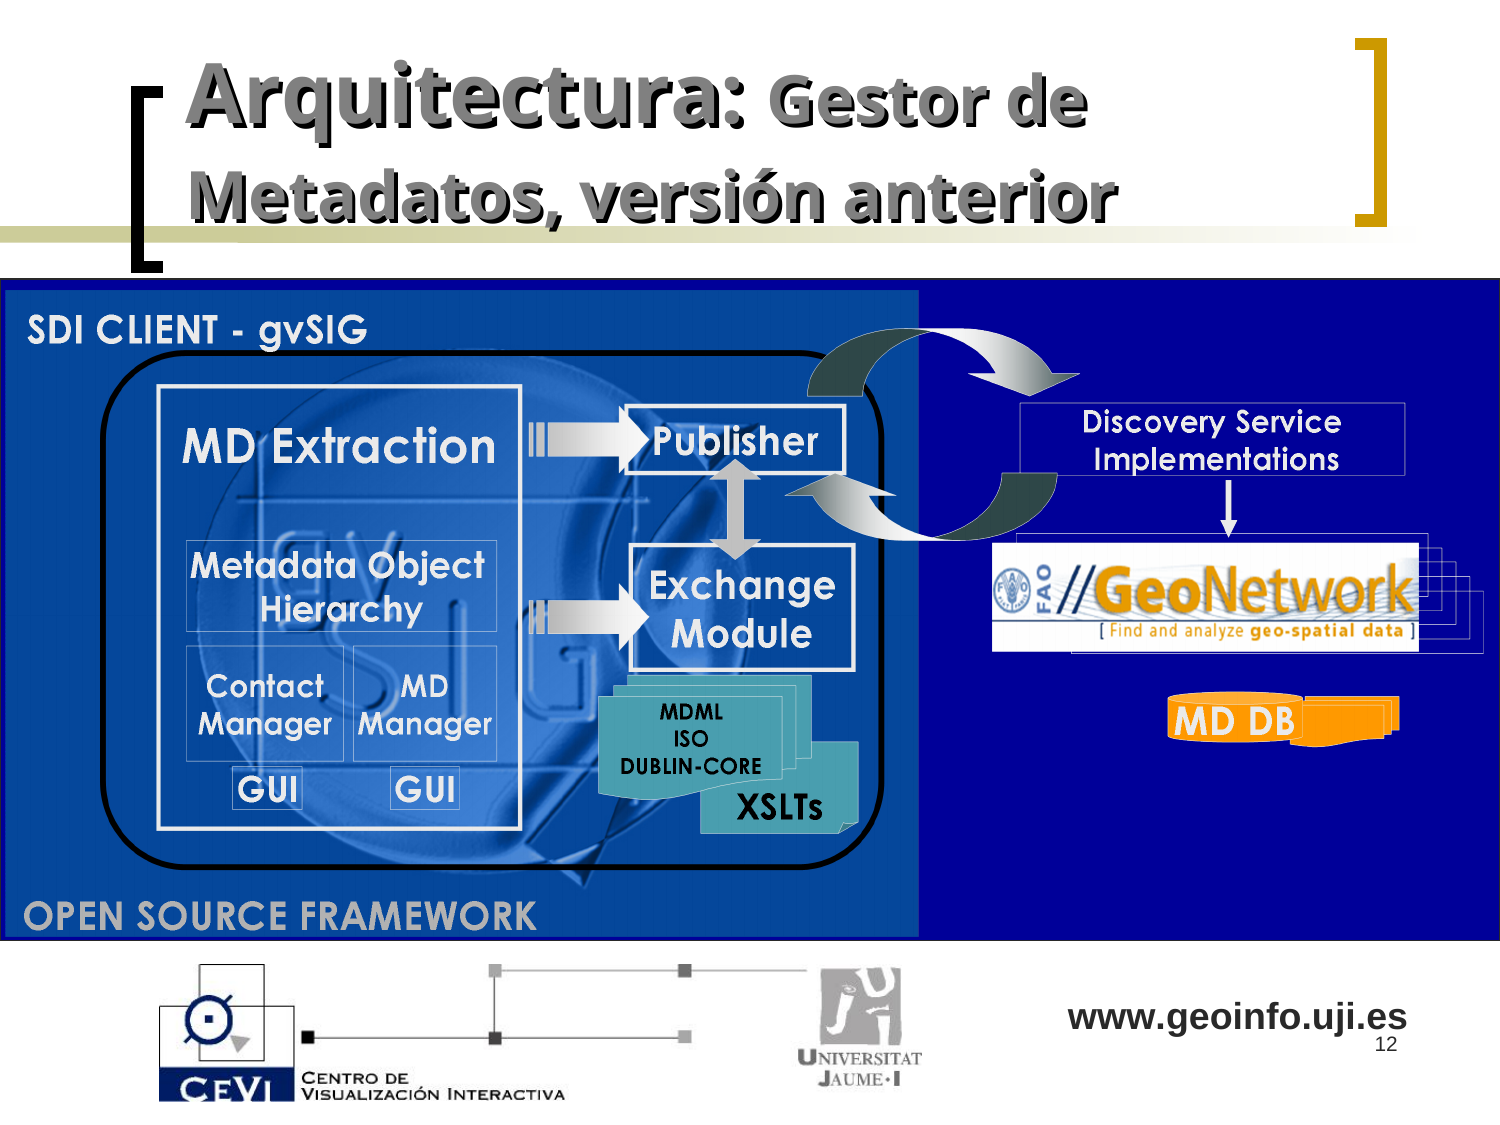

# Arquitectura: Gestor de Metadatos, versión anterior
12